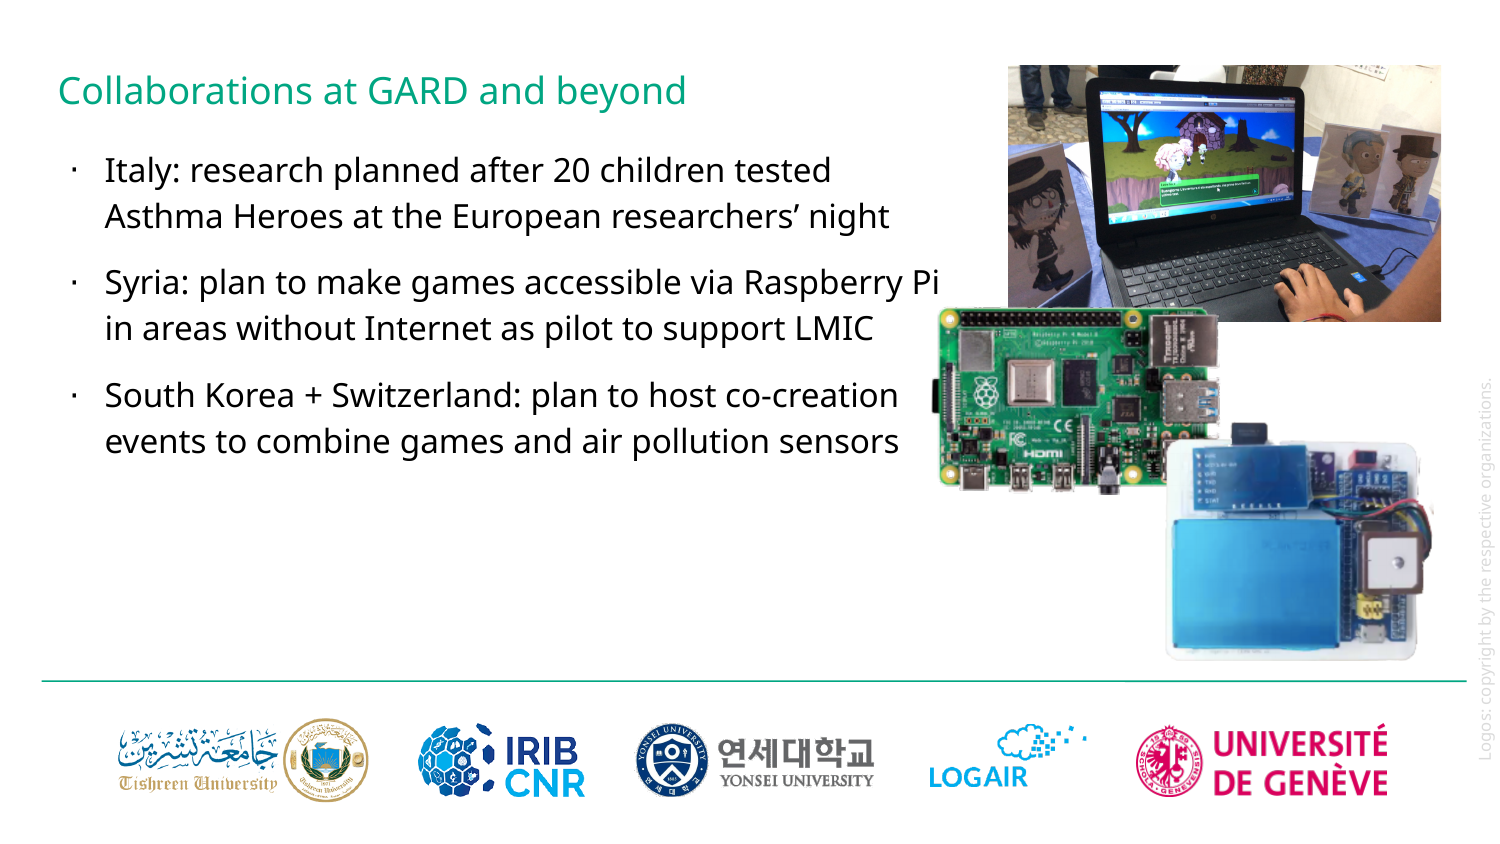

Collaborations at GARD and beyond
Italy: research planned after 20 children tested
Asthma Heroes at the European researchers’ night
Syria: plan to make games accessible via Raspberry Pi
in areas without Internet as pilot to support LMIC
South Korea + Switzerland: plan to host co-creation
events to combine games and air pollution sensors
Logos: copyright by the respective organizations.